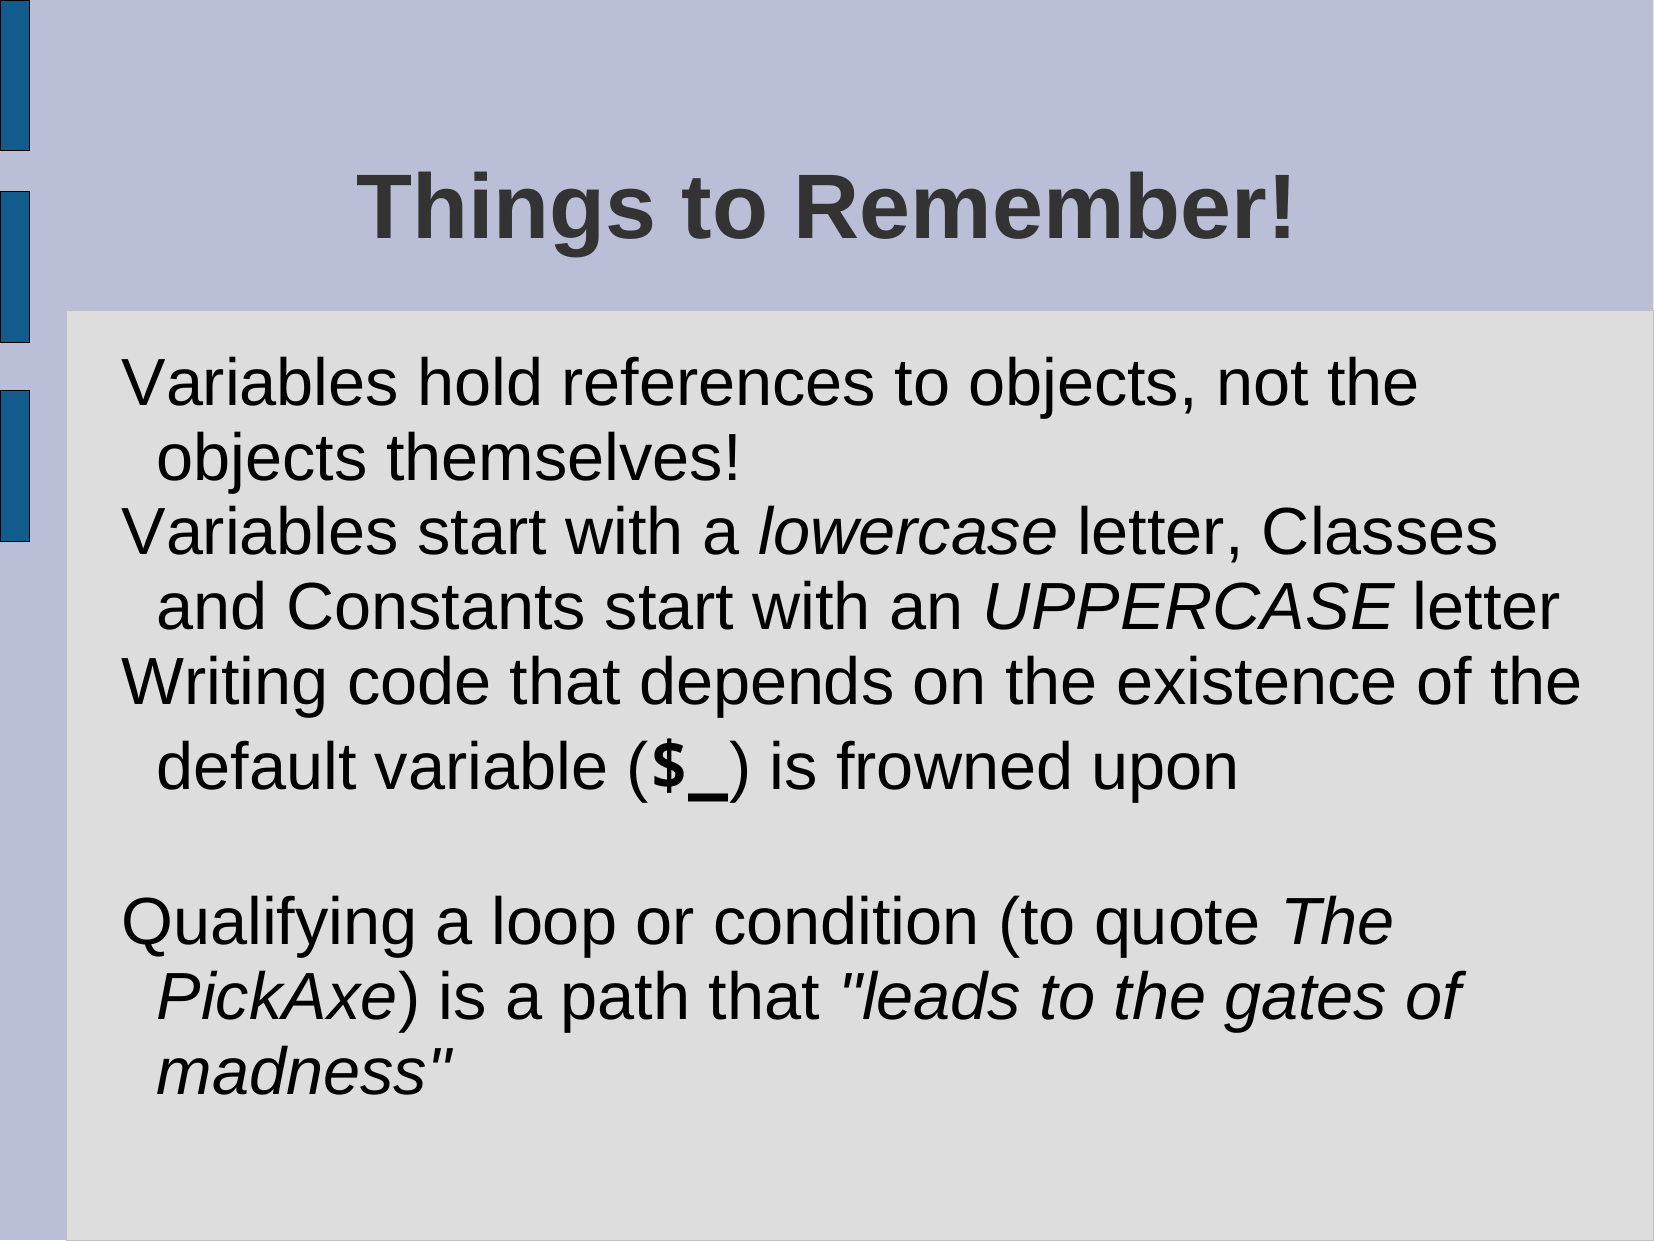

# Things to Remember!
Variables hold references to objects, not the objects themselves!
Variables start with a lowercase letter, Classes and Constants start with an UPPERCASE letter
Writing code that depends on the existence of the default variable ($_) is frowned upon
Qualifying a loop or condition (to quote The PickAxe) is a path that "leads to the gates of madness"